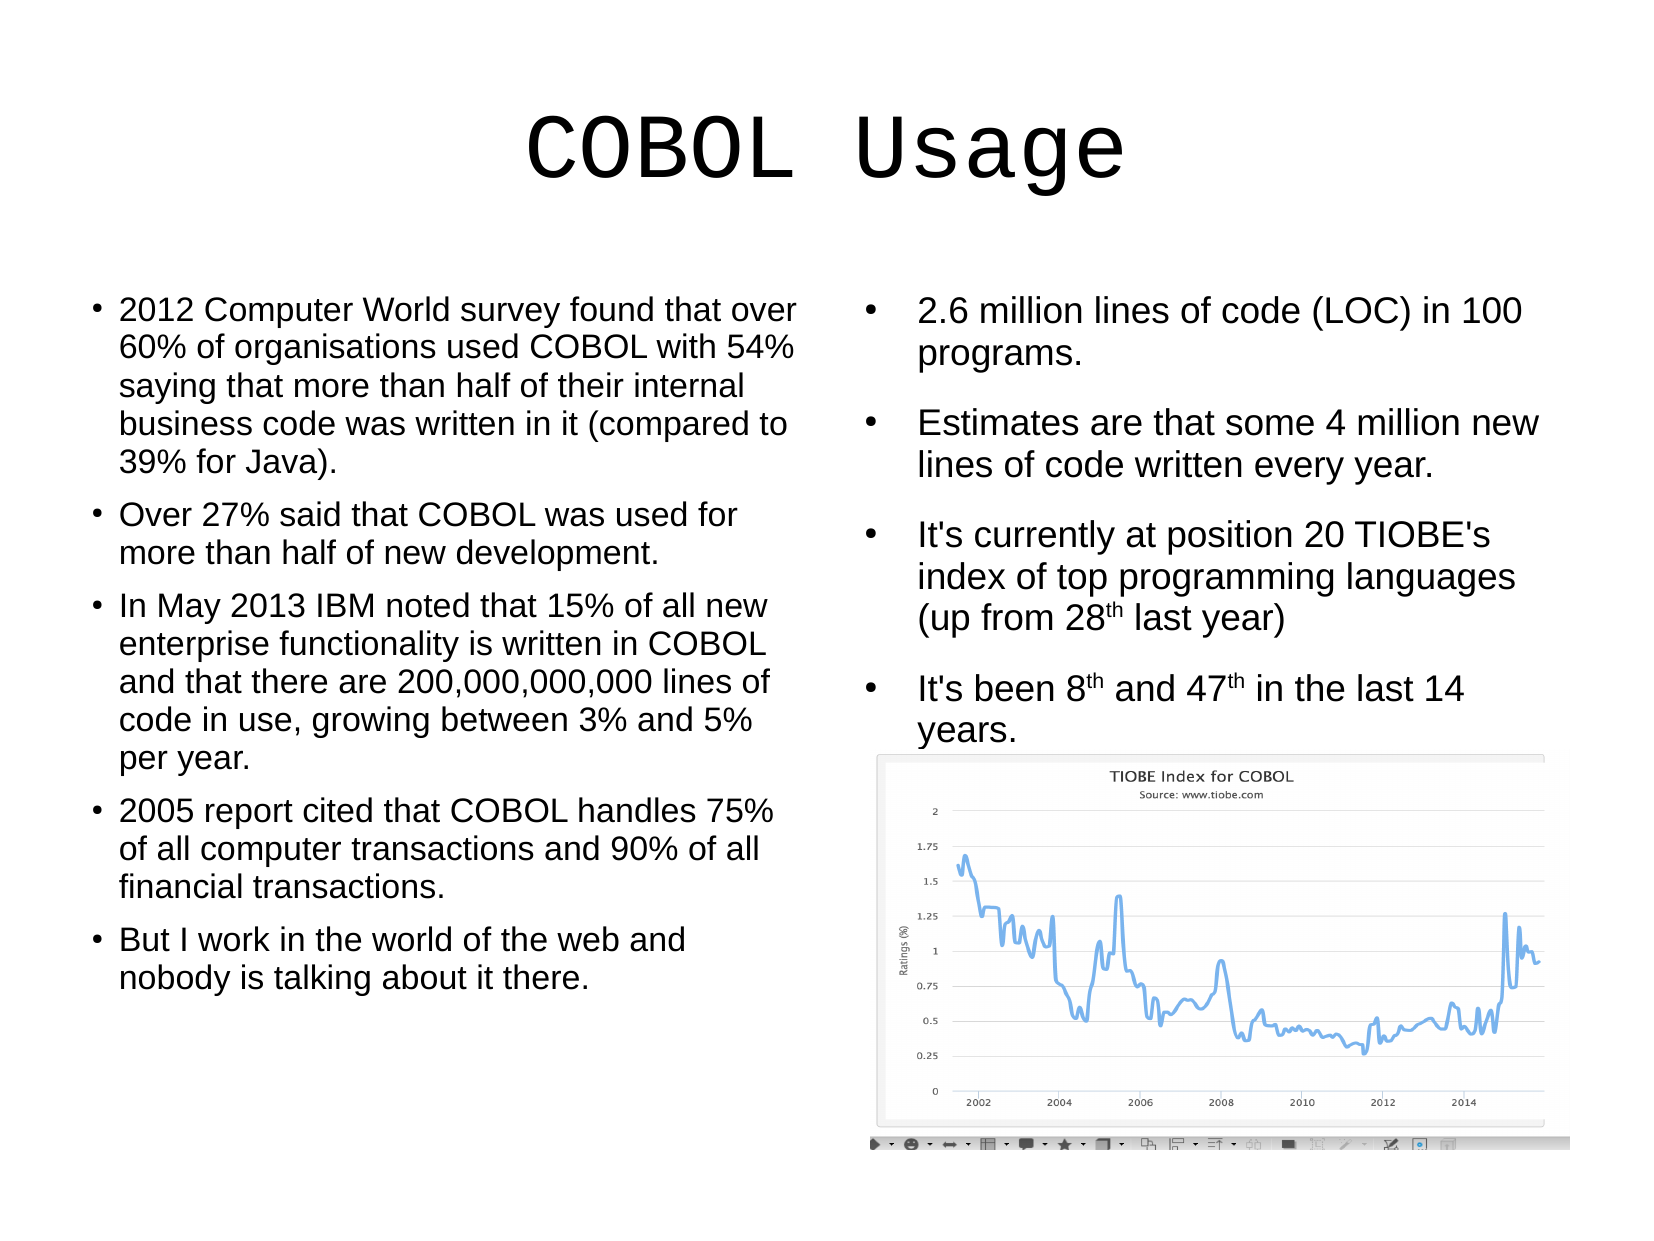

# COBOL Usage
2012 Computer World survey found that over 60% of organisations used COBOL with 54% saying that more than half of their internal business code was written in it (compared to 39% for Java).
Over 27% said that COBOL was used for more than half of new development.
In May 2013 IBM noted that 15% of all new enterprise functionality is written in COBOL and that there are 200,000,000,000 lines of code in use, growing between 3% and 5% per year.
2005 report cited that COBOL handles 75% of all computer transactions and 90% of all financial transactions.
But I work in the world of the web and nobody is talking about it there.
2.6 million lines of code (LOC) in 100 programs.
Estimates are that some 4 million new lines of code written every year.
It's currently at position 20 TIOBE's index of top programming languages (up from 28th last year)
It's been 8th and 47th in the last 14 years.